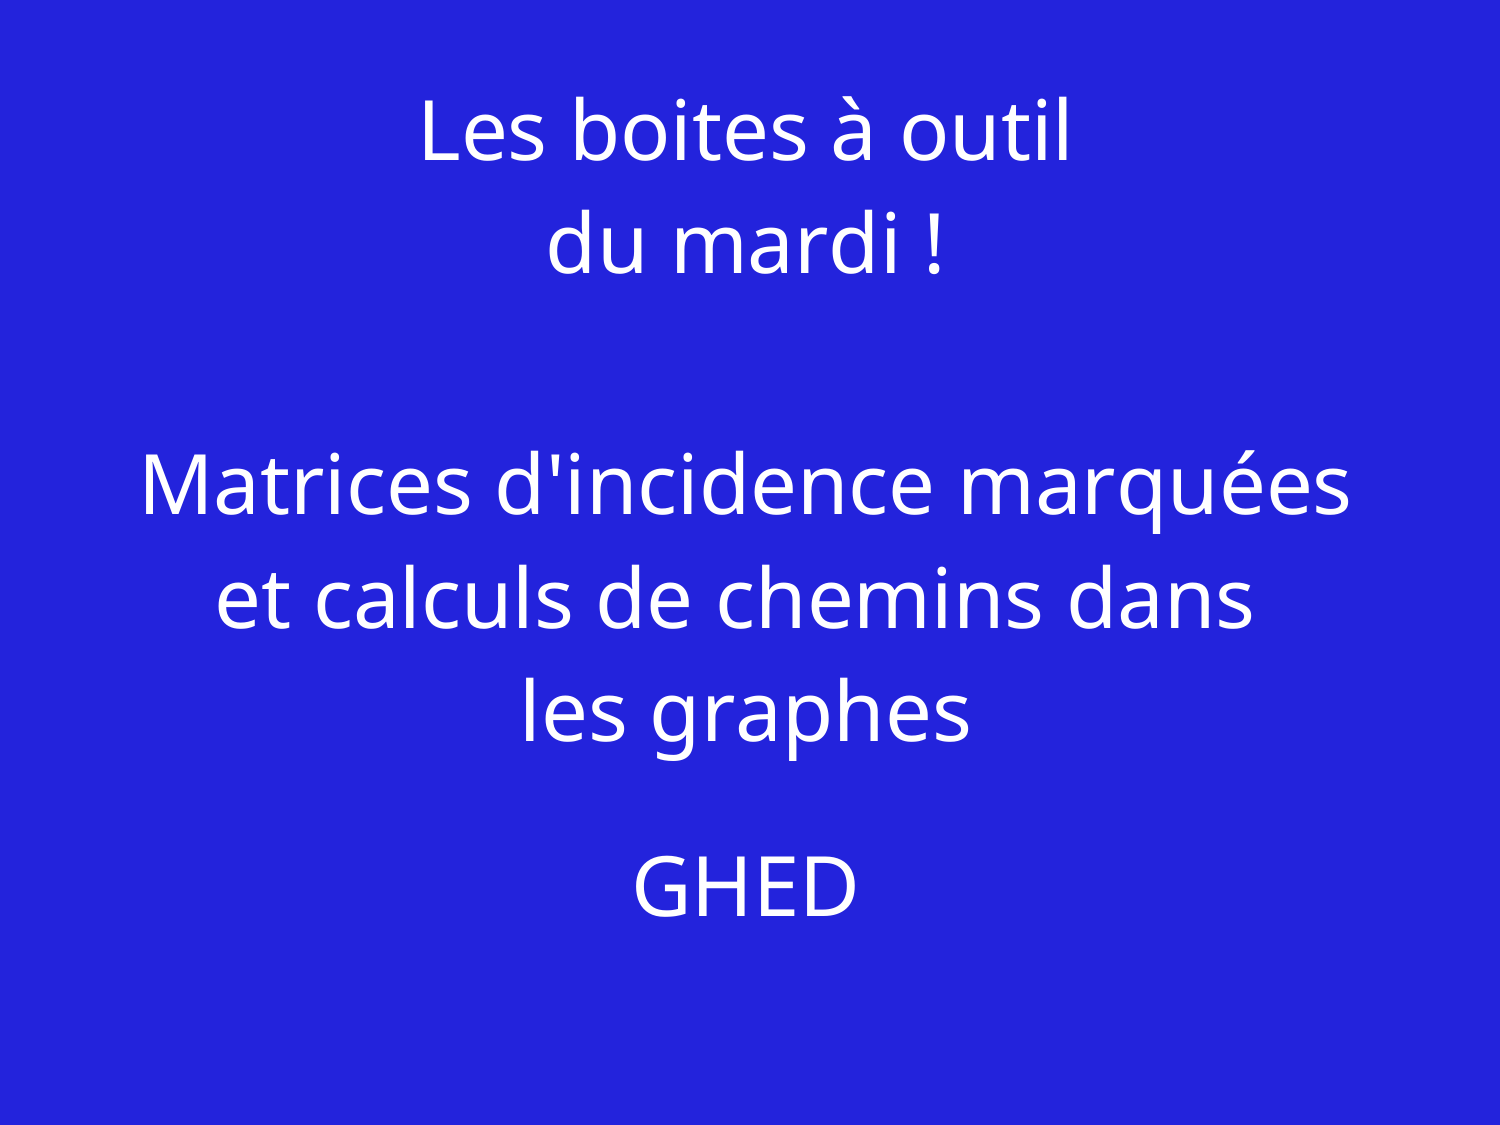

Les boites à outil
du mardi !
Matrices d'incidence marquées
et calculs de chemins dans
les graphes
GHED